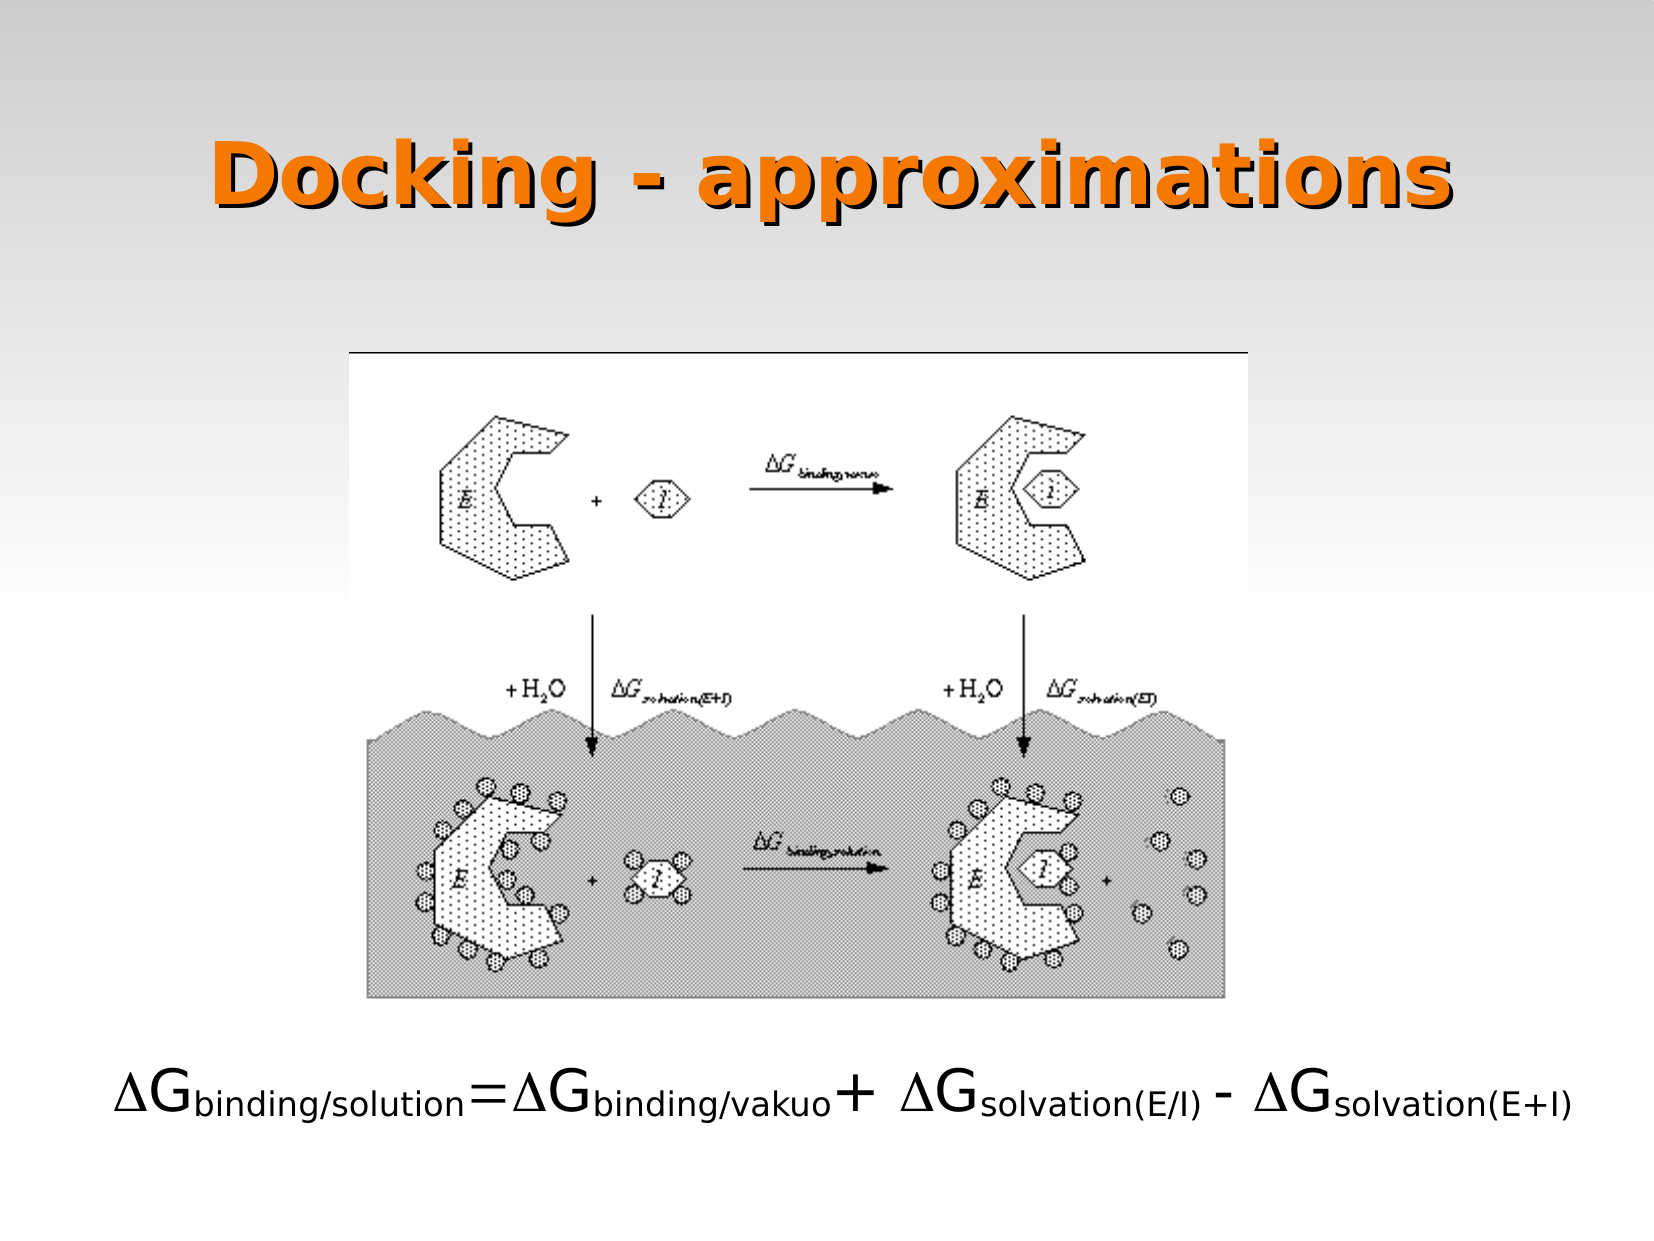

# Docking - approximations
DGbinding/solution=DGbinding/vakuo+ DGsolvation(E/I) - DGsolvation(E+I)